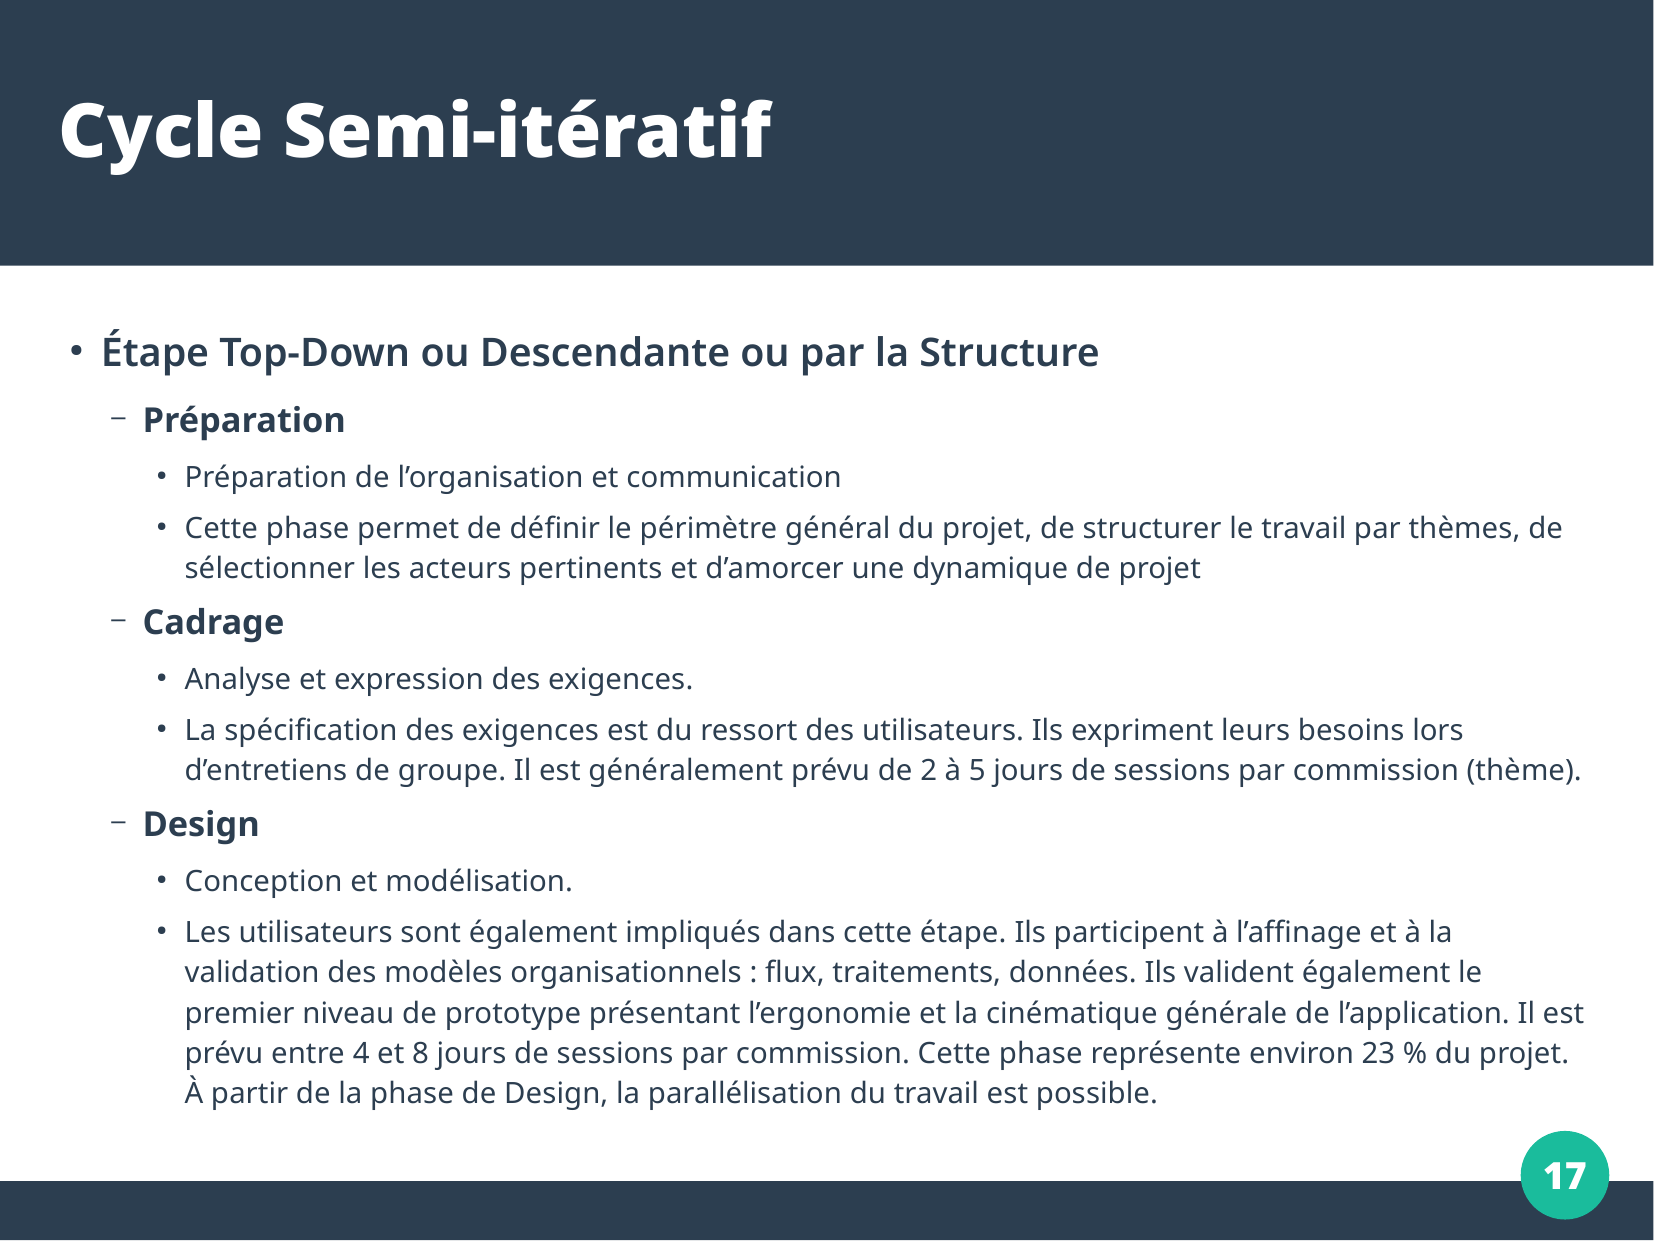

# Cycle Semi-itératif
Étape Top-Down ou Descendante ou par la Structure
Préparation
Préparation de l’organisation et communication
Cette phase permet de définir le périmètre général du projet, de structurer le travail par thèmes, de sélectionner les acteurs pertinents et d’amorcer une dynamique de projet
Cadrage
Analyse et expression des exigences.
La spécification des exigences est du ressort des utilisateurs. Ils expriment leurs besoins lors d’entretiens de groupe. Il est généralement prévu de 2 à 5 jours de sessions par commission (thème).
Design
Conception et modélisation.
Les utilisateurs sont également impliqués dans cette étape. Ils participent à l’affinage et à la validation des modèles organisationnels : flux, traitements, données. Ils valident également le premier niveau de prototype présentant l’ergonomie et la cinématique générale de l’application. Il est prévu entre 4 et 8 jours de sessions par commission. Cette phase représente environ 23 % du projet. À partir de la phase de Design, la parallélisation du travail est possible.
17